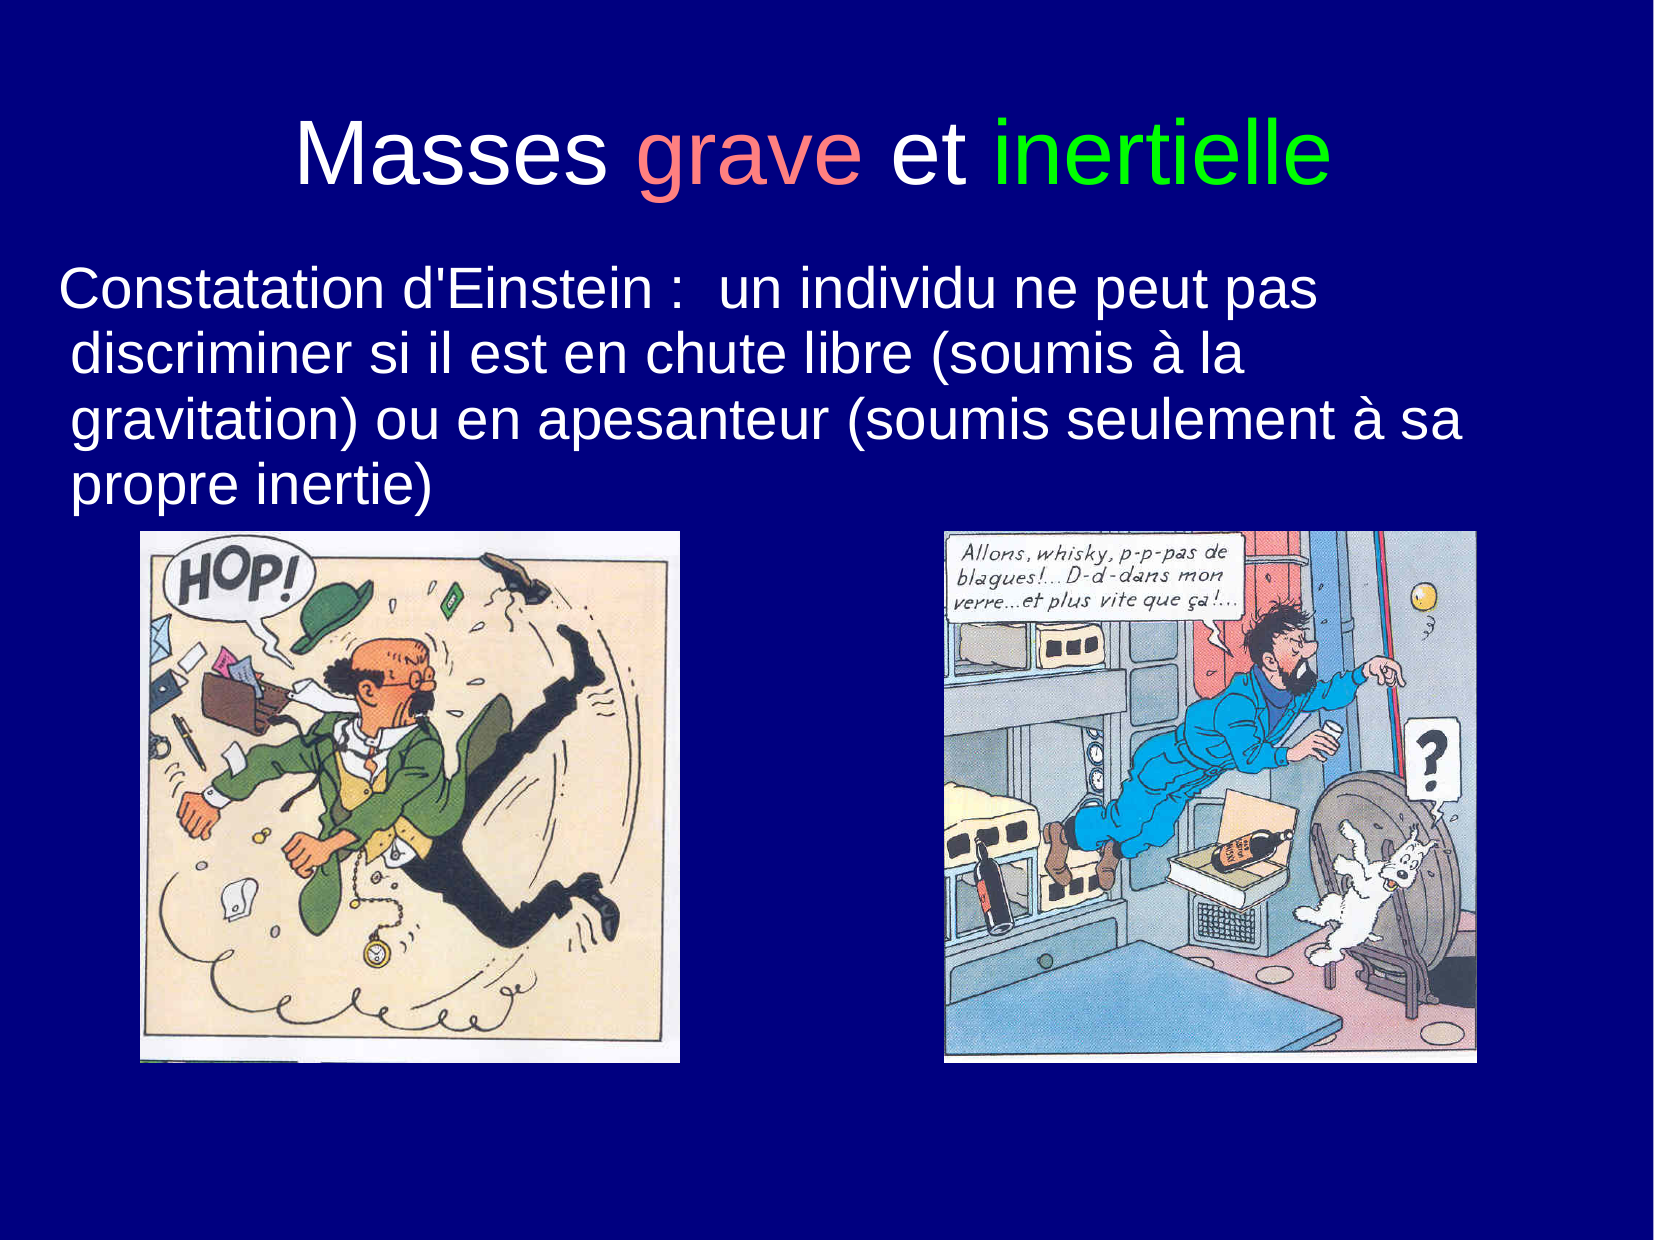

# Masses grave et inertielle
Constatation d'Einstein : un individu ne peut pas discriminer si il est en chute libre (soumis à la gravitation) ou en apesanteur (soumis seulement à sa propre inertie)